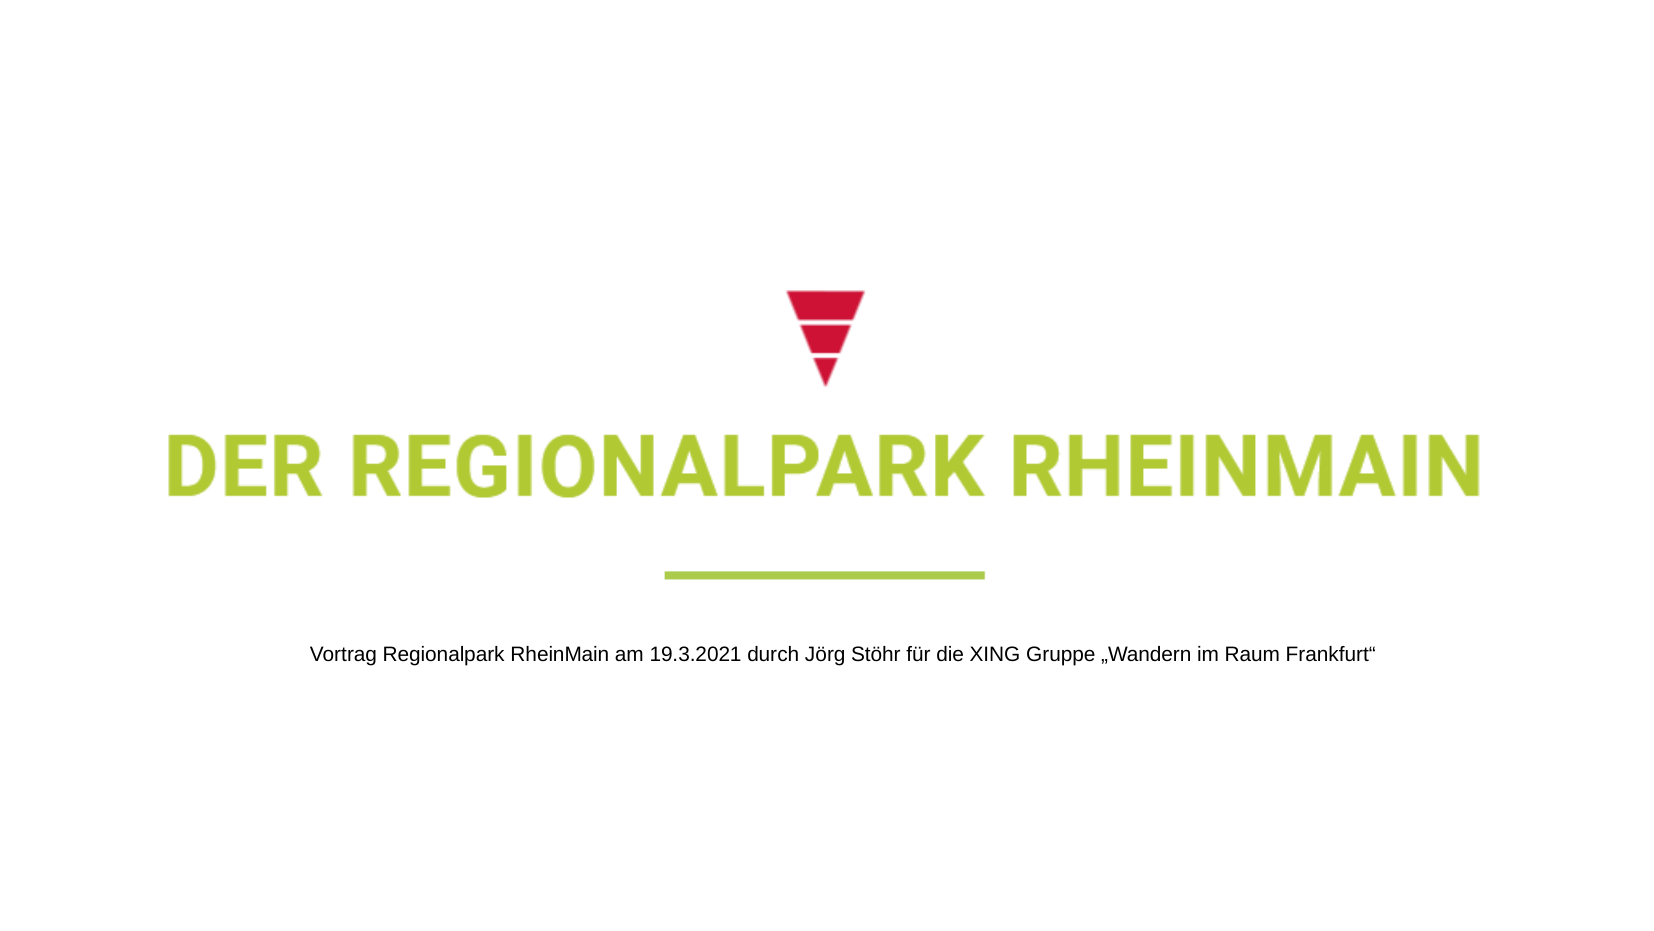

Vortrag Regionalpark RheinMain am 19.3.2021 durch Jörg Stöhr für die XING Gruppe „Wandern im Raum Frankfurt“